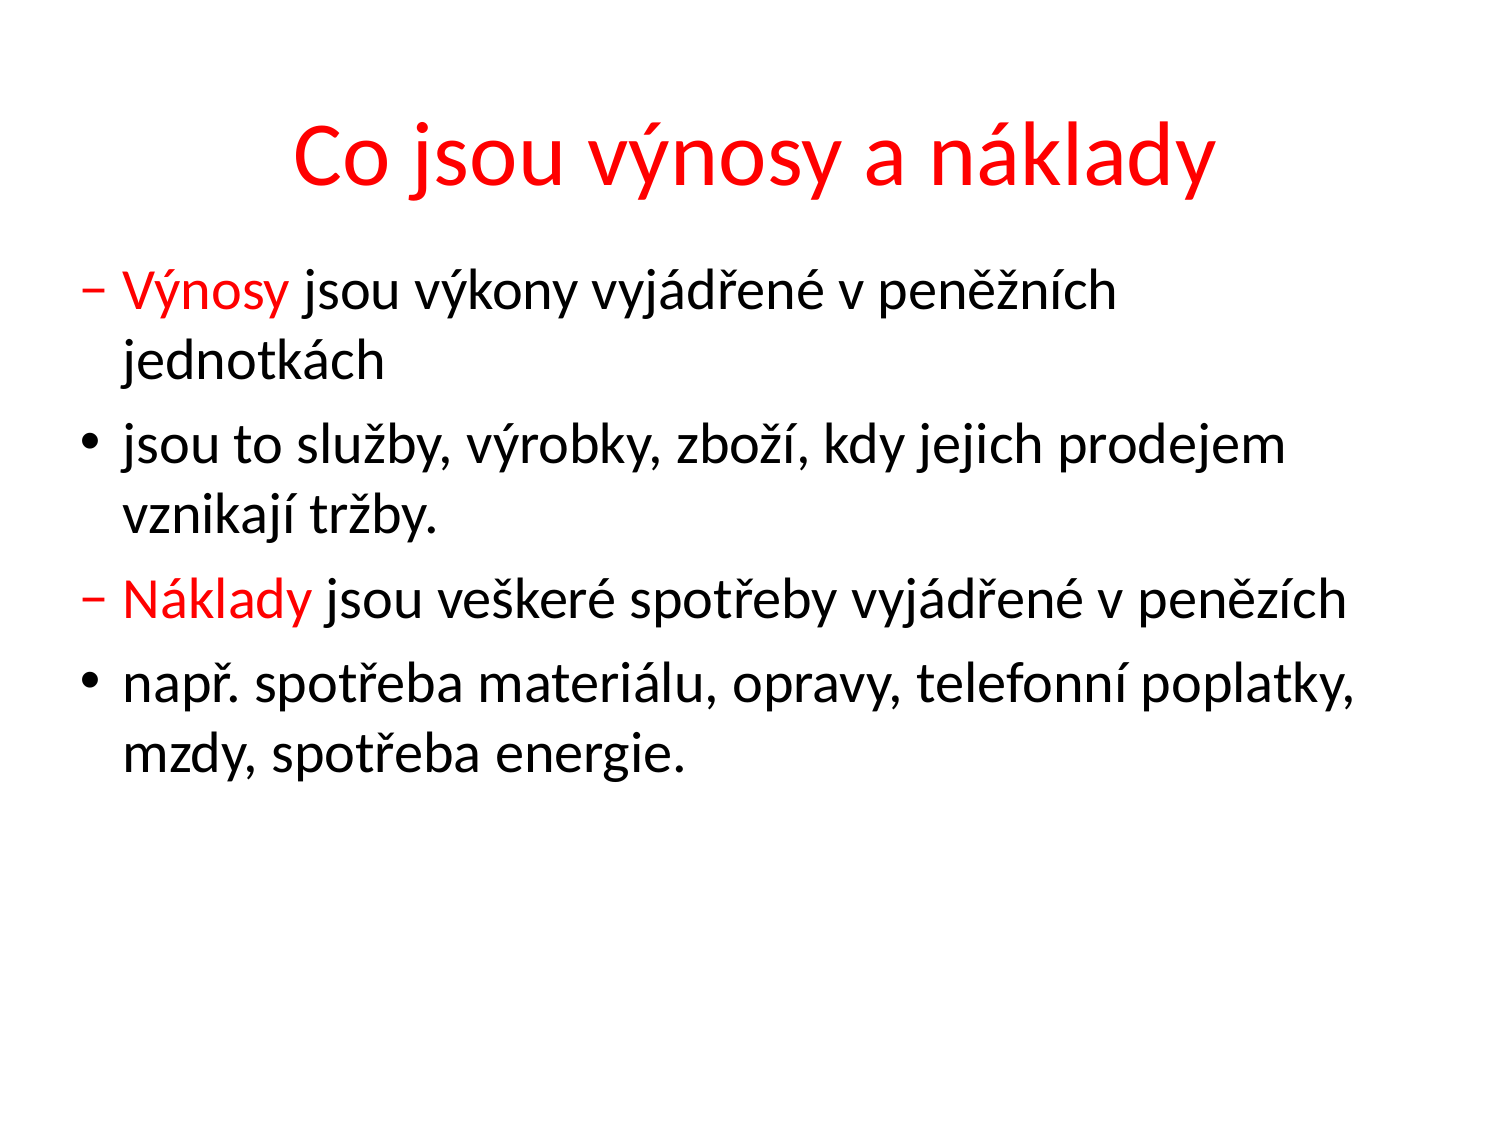

# Co jsou výnosy a náklady
−	Výnosy jsou výkony vyjádřené v peněžních jednotkách
jsou to služby, výrobky, zboží, kdy jejich prodejem vznikají tržby.
−	Náklady jsou veškeré spotřeby vyjádřené v penězích
např. spotřeba materiálu, opravy, telefonní poplatky, mzdy, spotřeba energie.